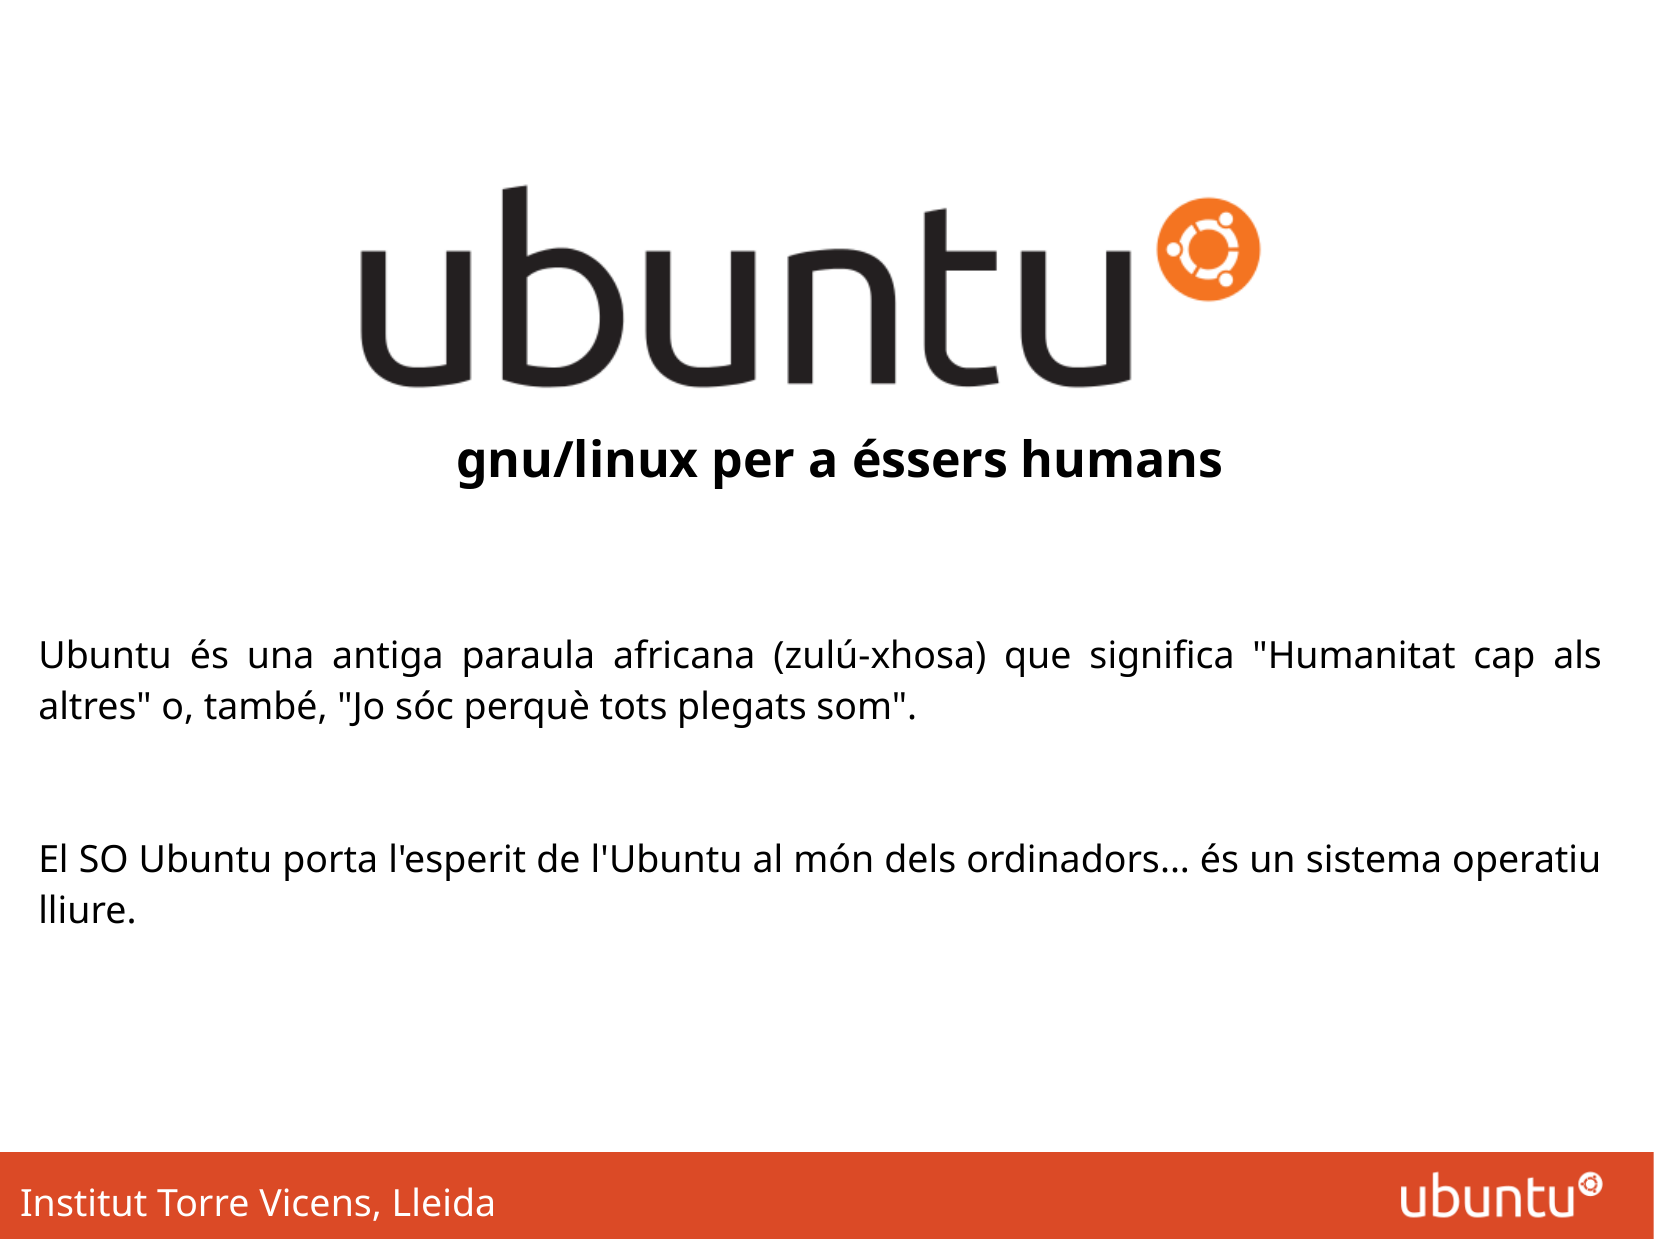

gnu/linux per a éssers humans
Ubuntu és una antiga paraula africana (zulú-xhosa) que significa "Humanitat cap als altres" o, també, "Jo sóc perquè tots plegats som".
El SO Ubuntu porta l'esperit de l'Ubuntu al món dels ordinadors... és un sistema operatiu lliure.
Institut Torre Vicens, Lleida 17/05/2014